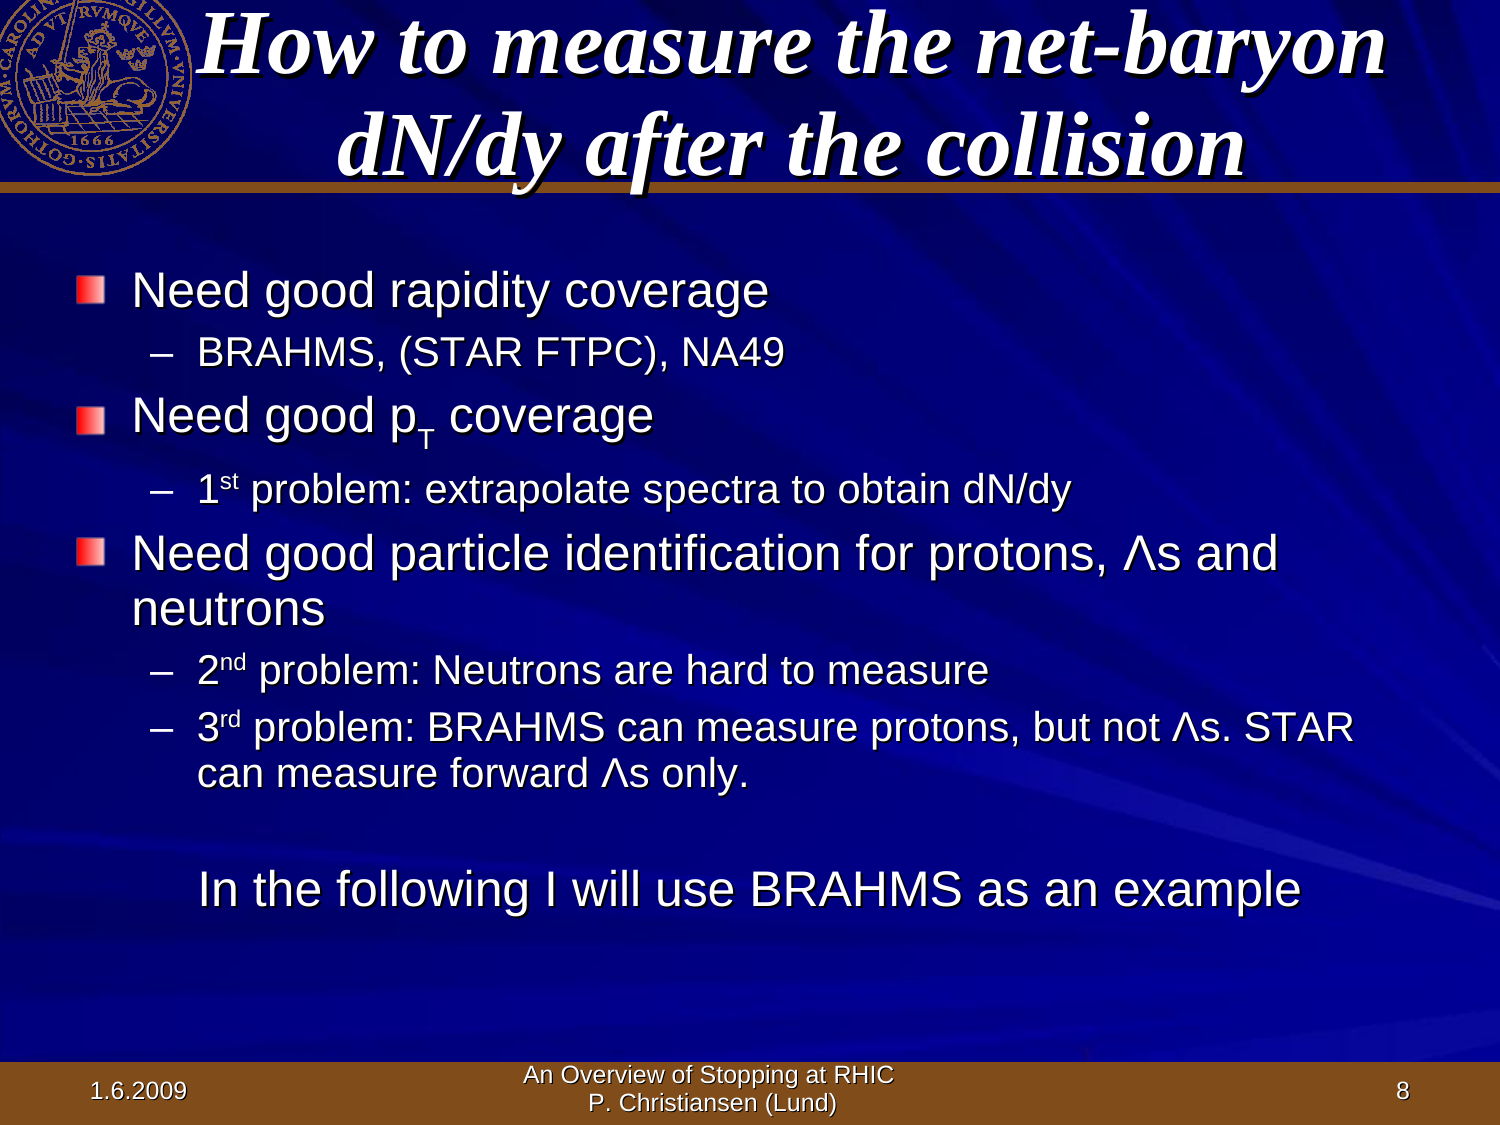

# How to measure the net-baryon dN/dy after the collision
Need good rapidity coverage
BRAHMS, (STAR FTPC), NA49
Need good pT coverage
1st problem: extrapolate spectra to obtain dN/dy
Need good particle identification for protons, Λs and neutrons
2nd problem: Neutrons are hard to measure
3rd problem: BRAHMS can measure protons, but not Λs. STAR can measure forward Λs only.
In the following I will use BRAHMS as an example
8